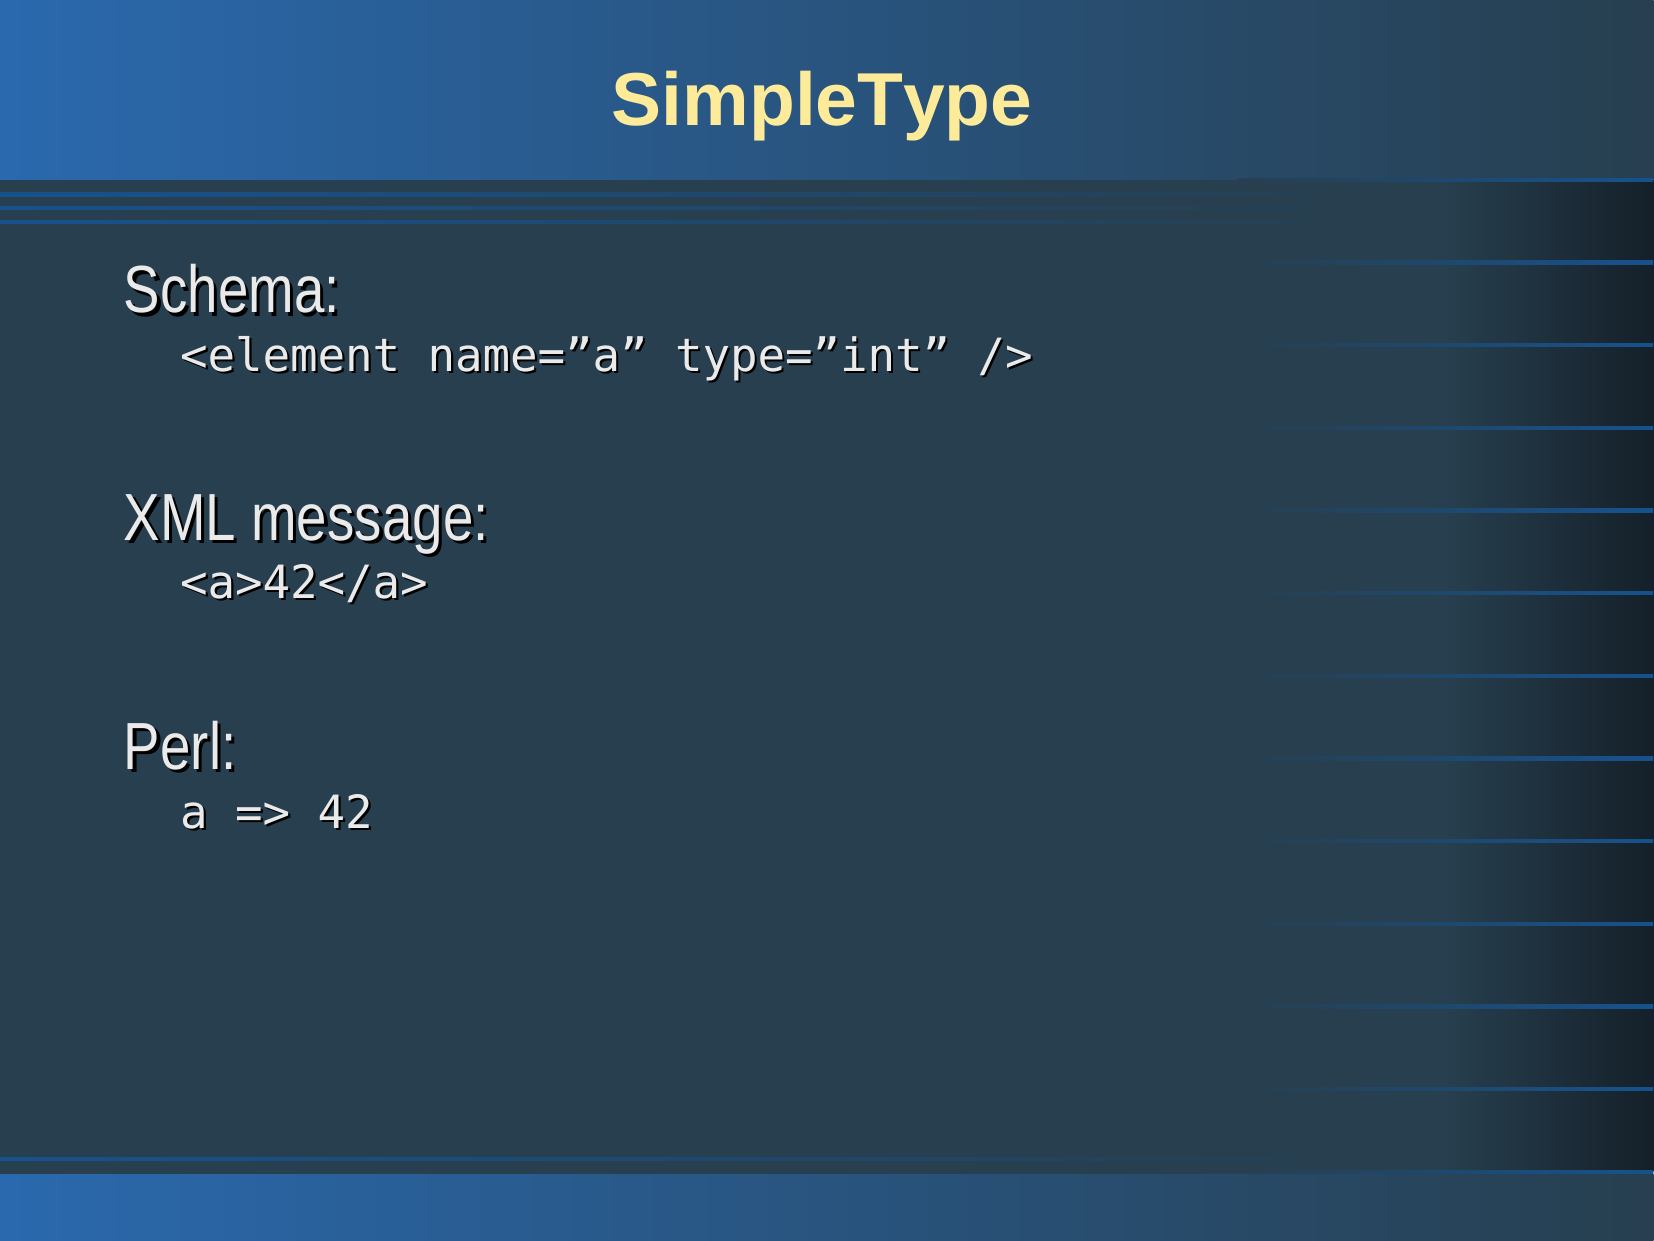

# SimpleType
Schema:
<element name=”a” type=”int” />
XML message:
<a>42</a>
Perl:
a => 42